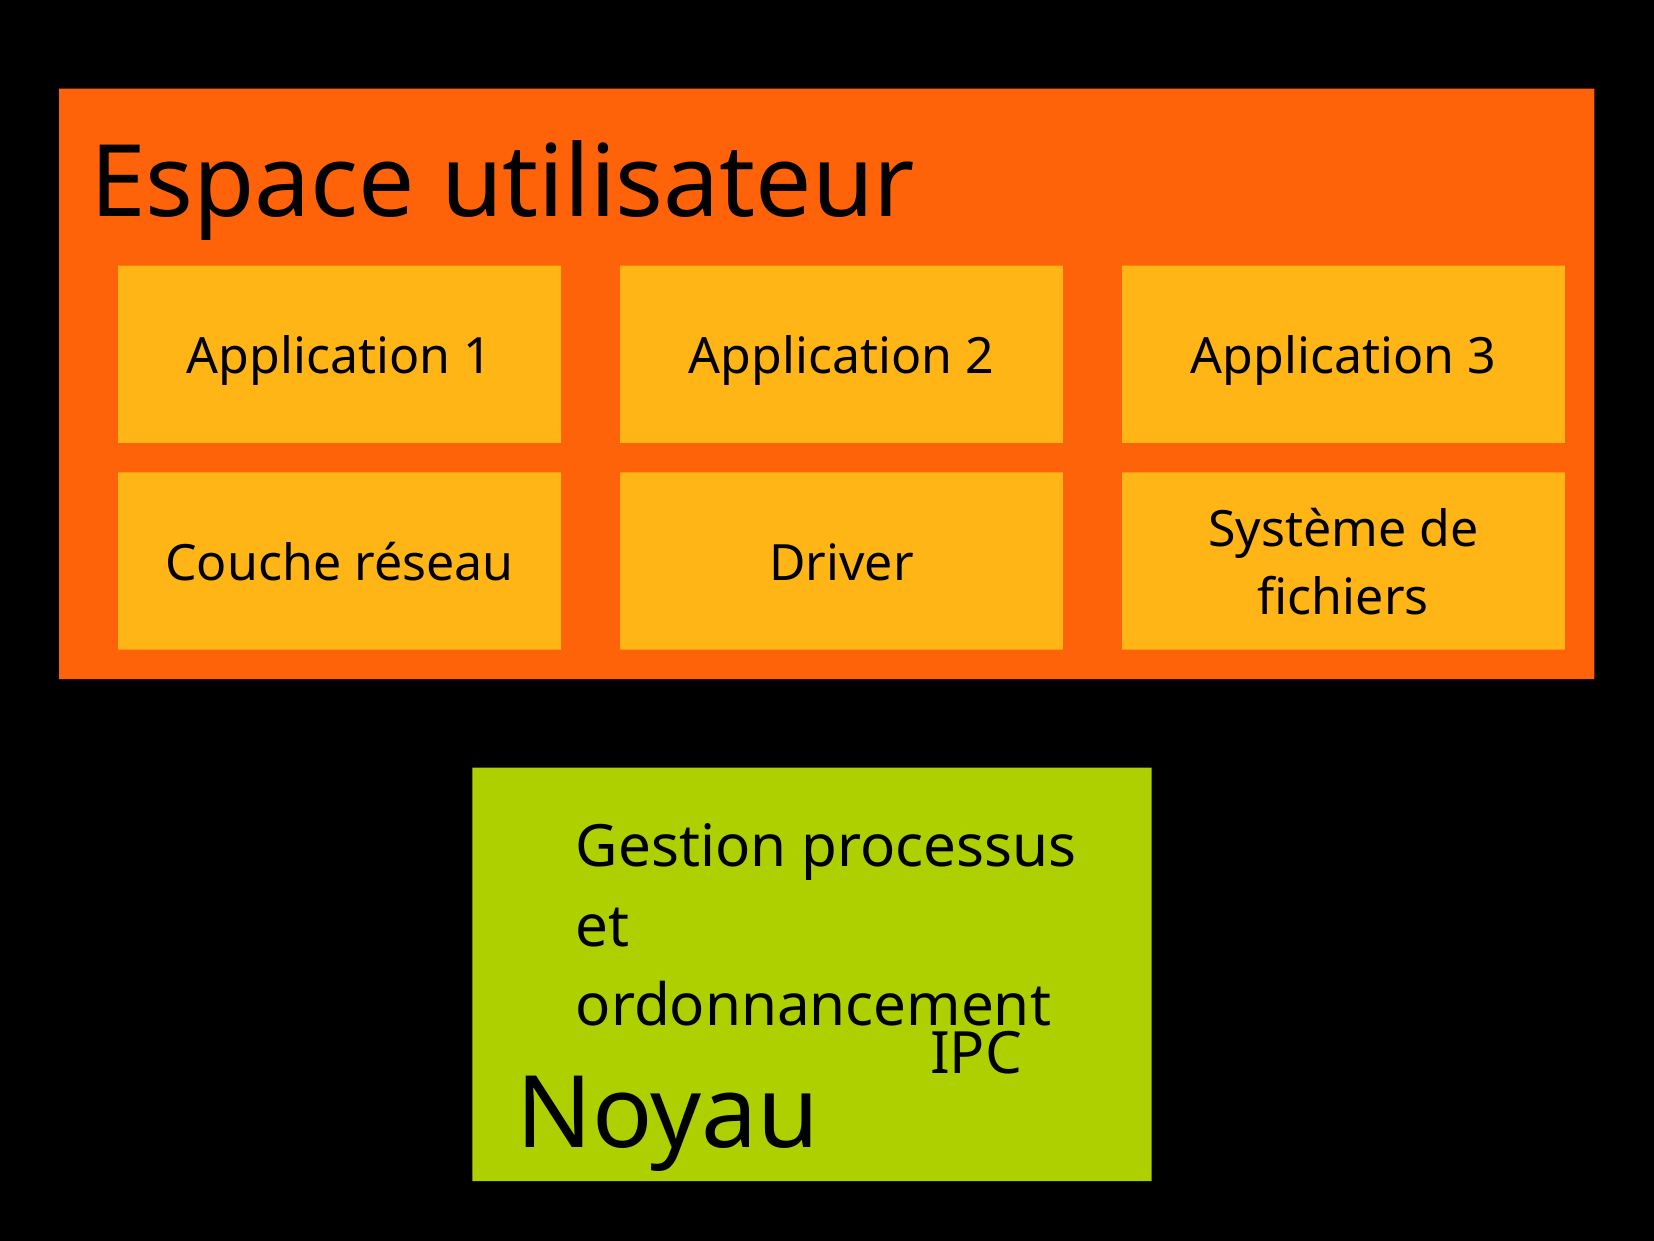

Espace utilisateur
Application 1
Application 2
Application 3
Couche réseau
Driver
Système de
fichiers
Gestion processus et ordonnancement
IPC
Noyau